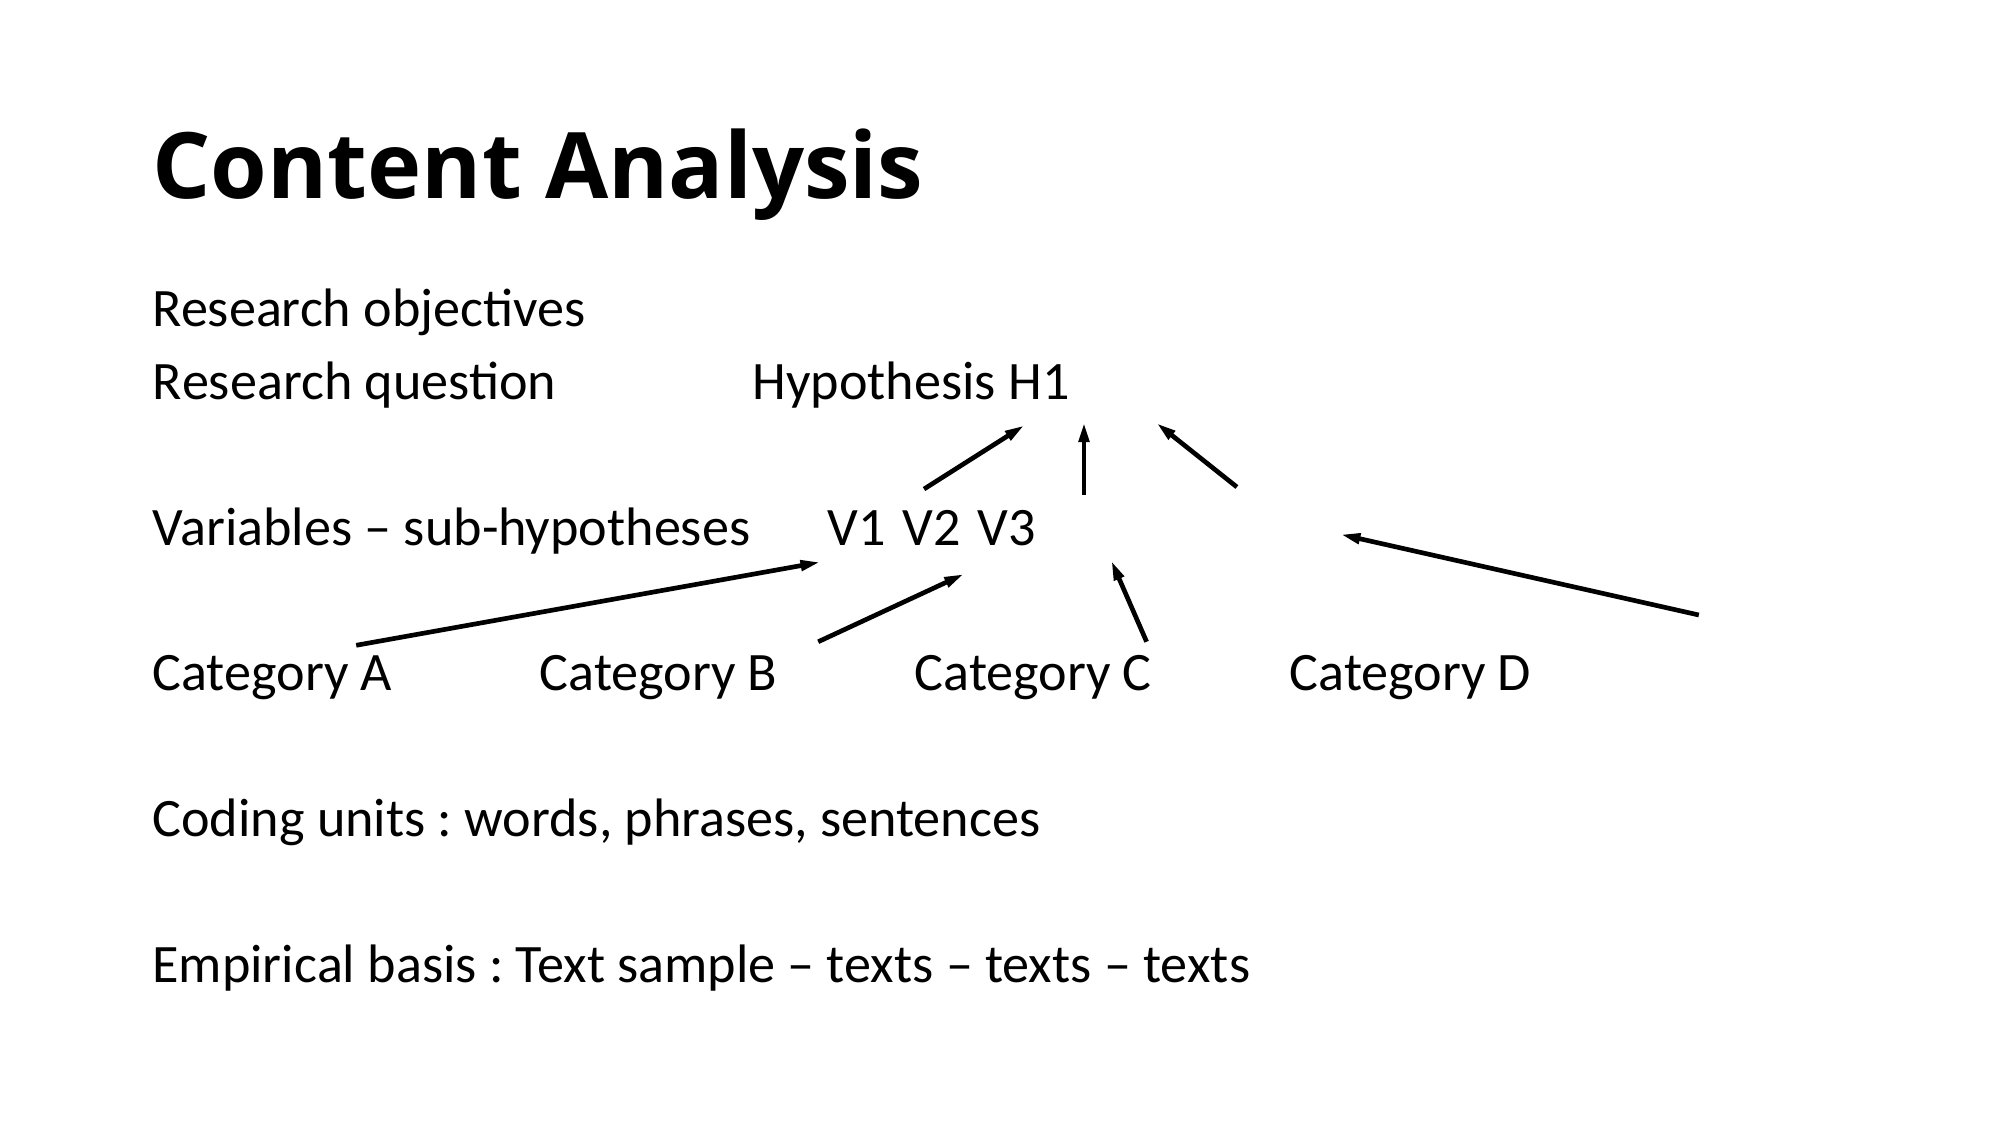

# Content Analysis
Research objectives
Research question 			Hypothesis H1
Variables – sub-hypotheses 	V1	V2	V3
Category A		 Category B		 Category C		 Category D
Coding units : words, phrases, sentences
Empirical basis : Text sample – texts – texts – texts